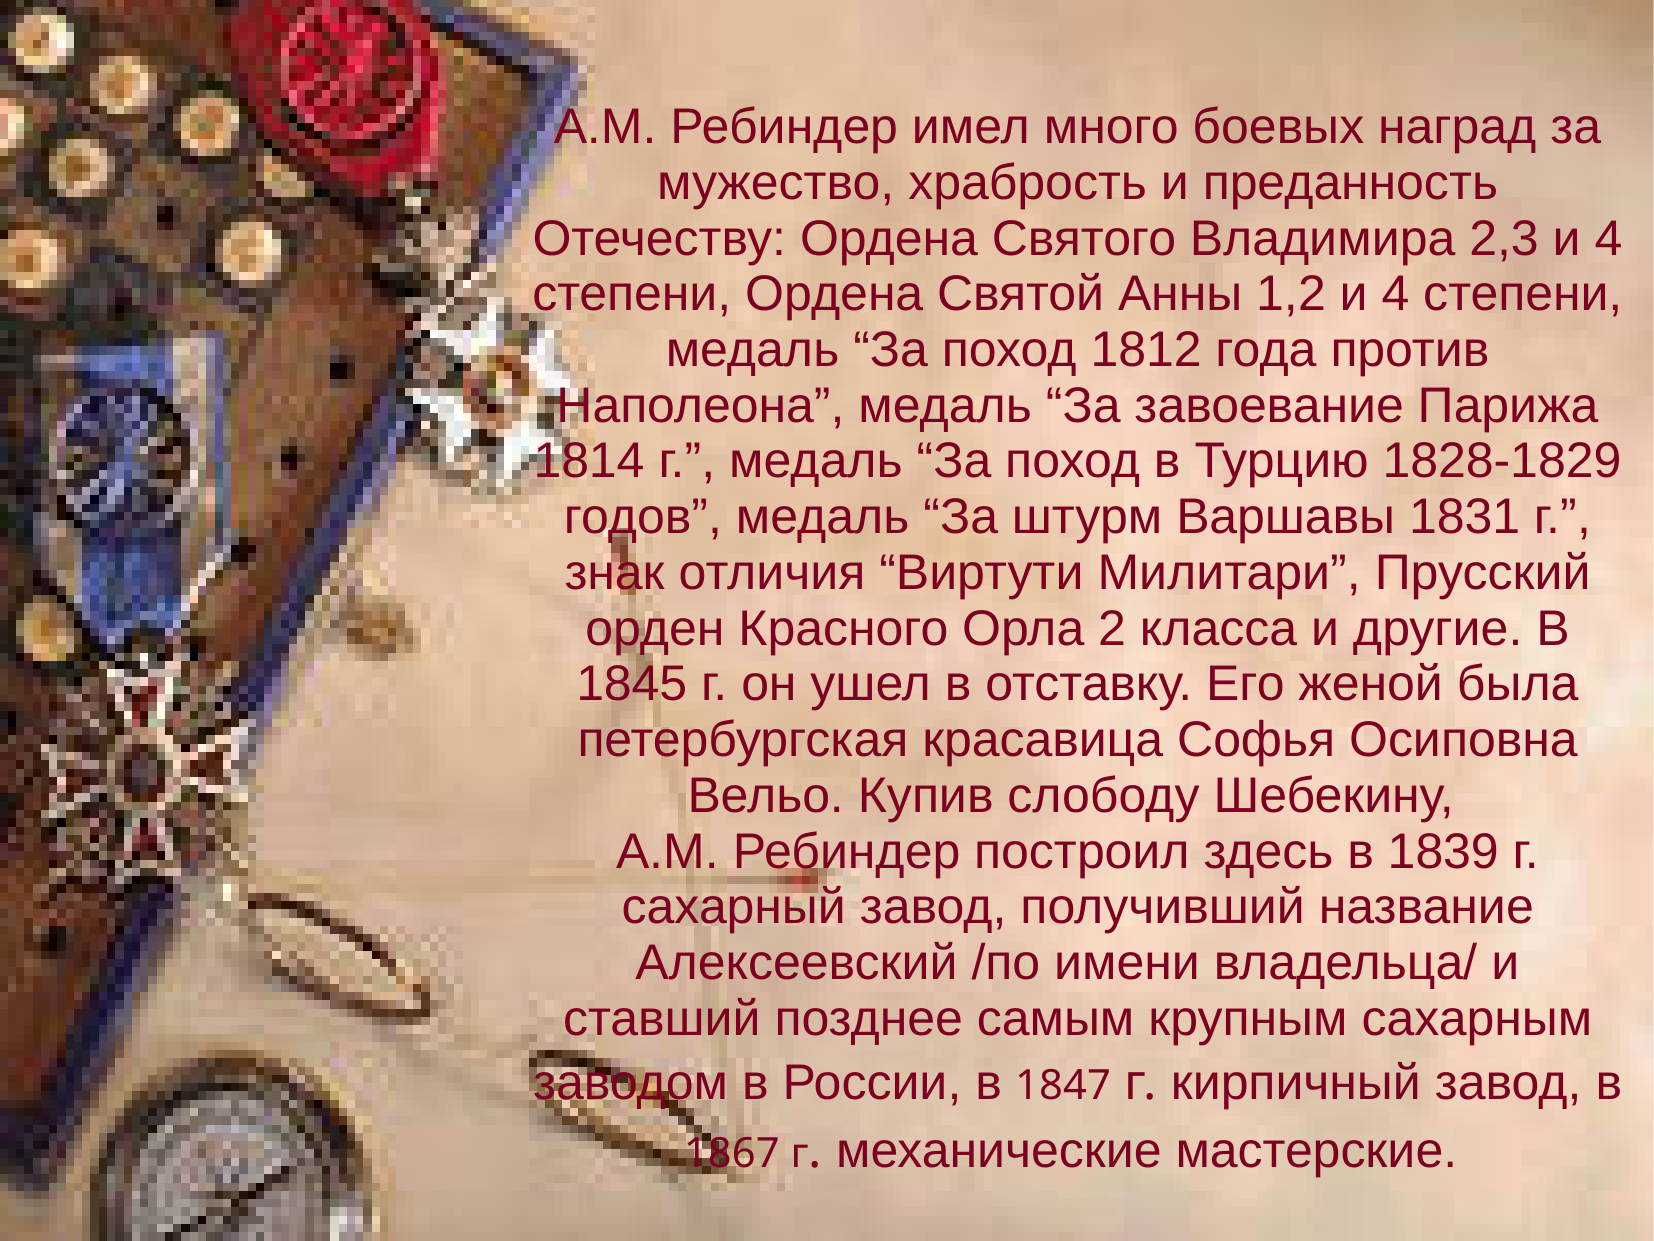

# А.М. Ребиндер имел много боевых наград за мужество, храбрость и преданность Отечеству: Ордена Святого Владимира 2,3 и 4 степени, Ордена Святой Анны 1,2 и 4 степени, медаль “За поход 1812 года против Наполеона”, медаль “За завоевание Парижа 1814 г.”, медаль “За поход в Турцию 1828-1829 годов”, медаль “За штурм Варшавы 1831 г.”, знак отличия “Виртути Милитари”, Прусский орден Красного Орла 2 класса и другие. В 1845 г. он ушел в отставку. Его женой была петербургская красавица Софья Осиповна Вельо. Купив слободу Шебекину,
А.М. Ребиндер построил здесь в 1839 г. сахарный завод, получивший название Алексеевский /по имени владельца/ и ставший позднее самым крупным сахарным заводом в России, в 1847 г. кирпичный завод, в 1867 г. механические мастерские.